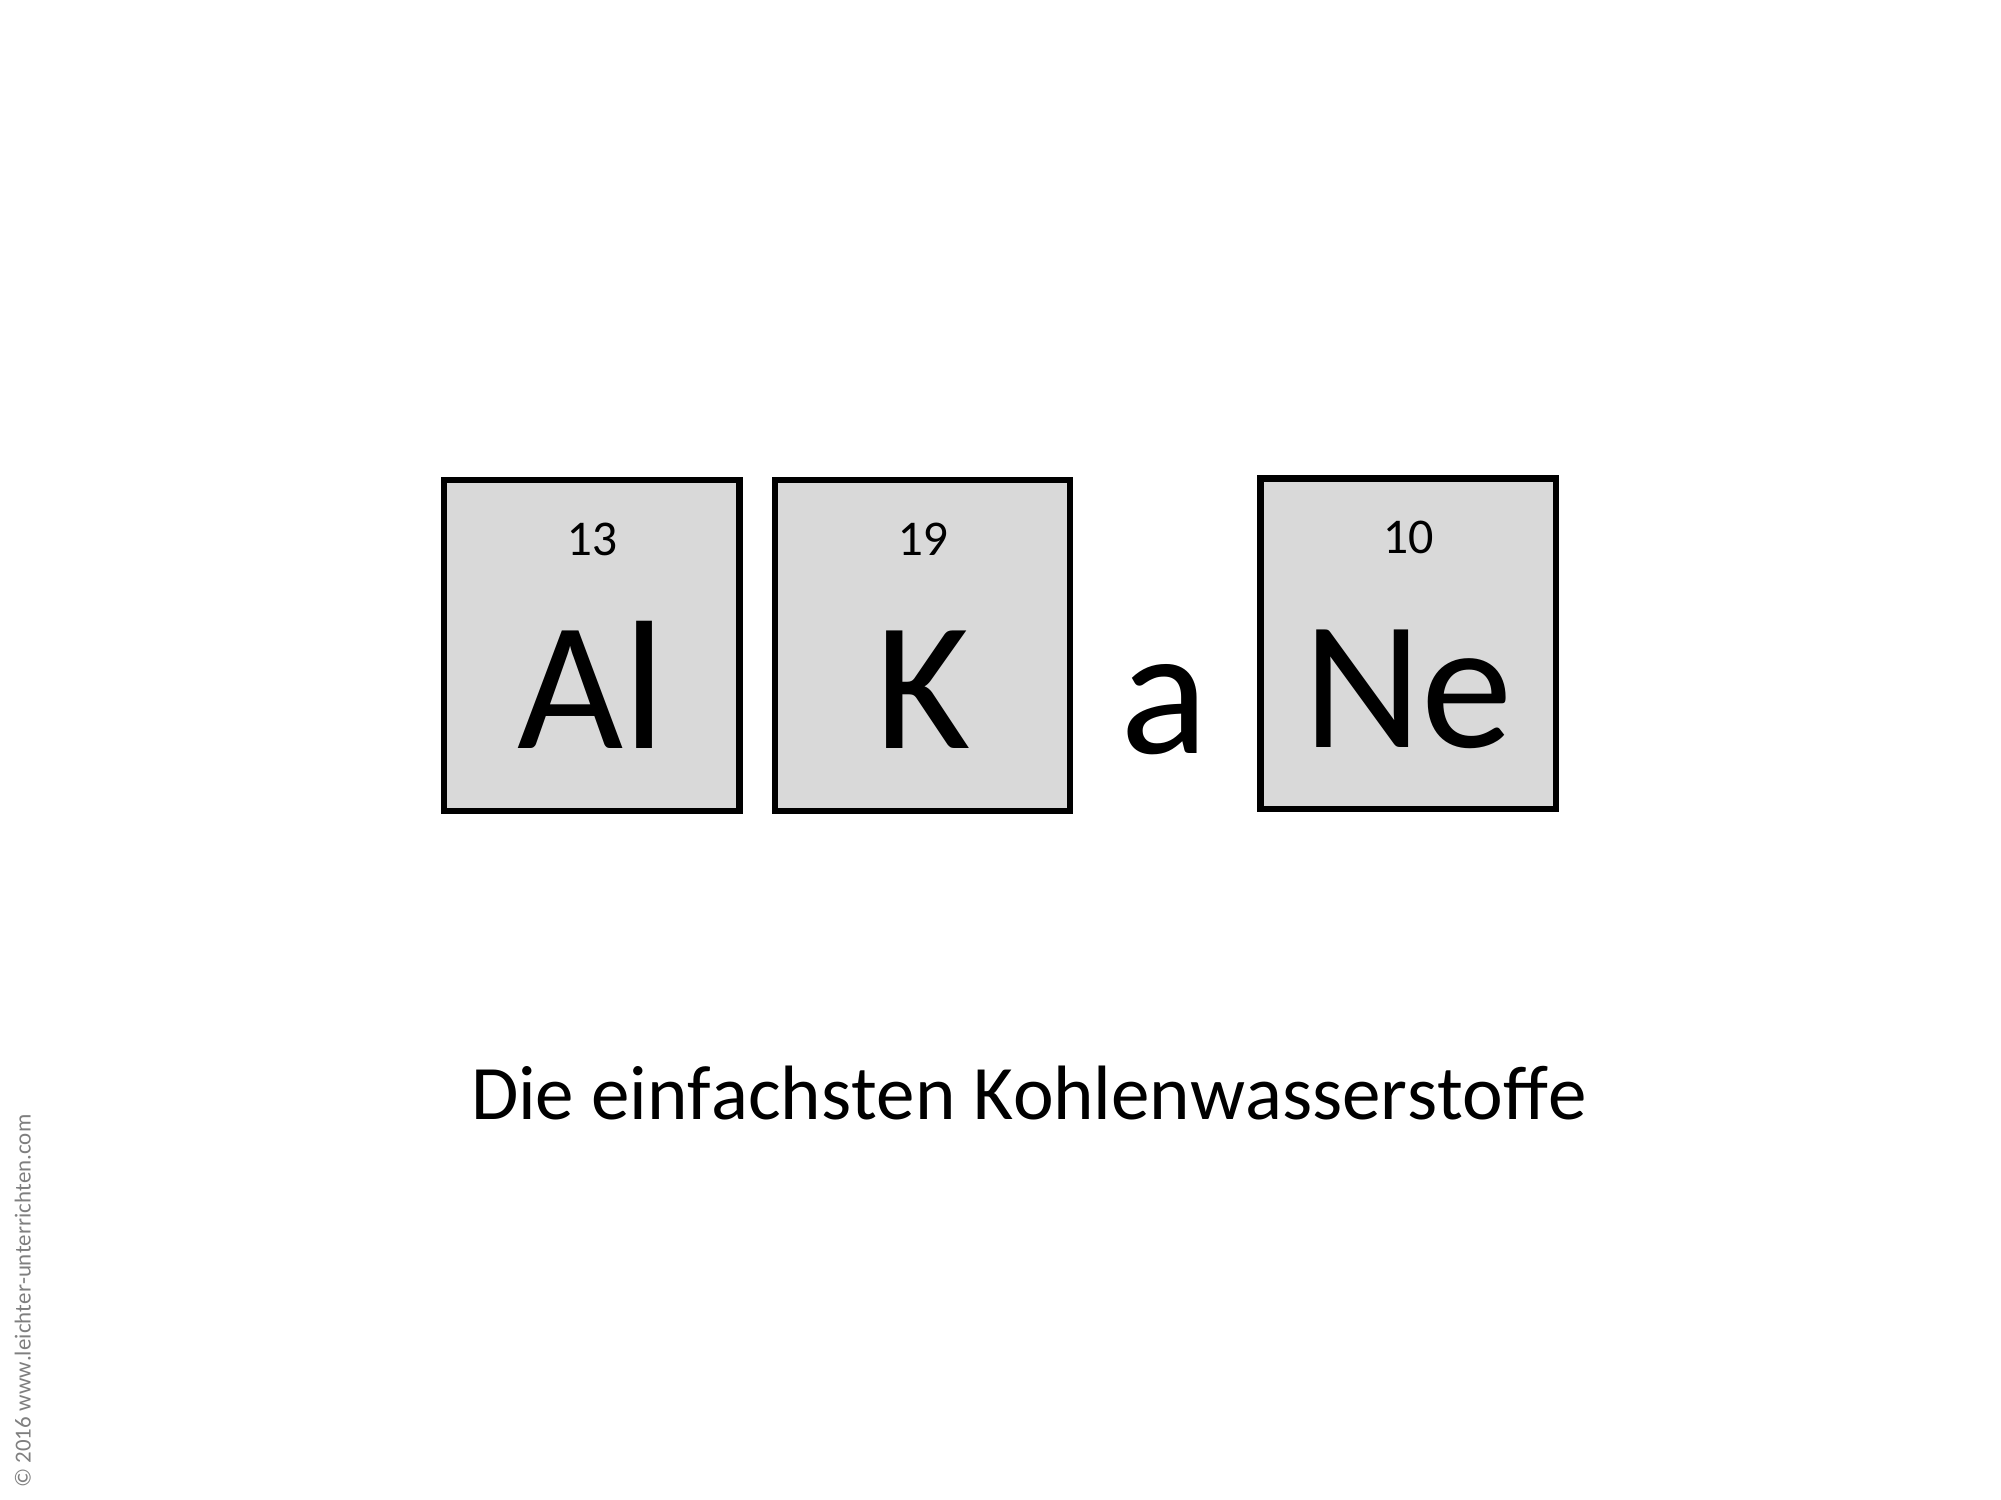

10
Ne
13
Al
19
K
a
# Die einfachsten Kohlenwasserstoffe